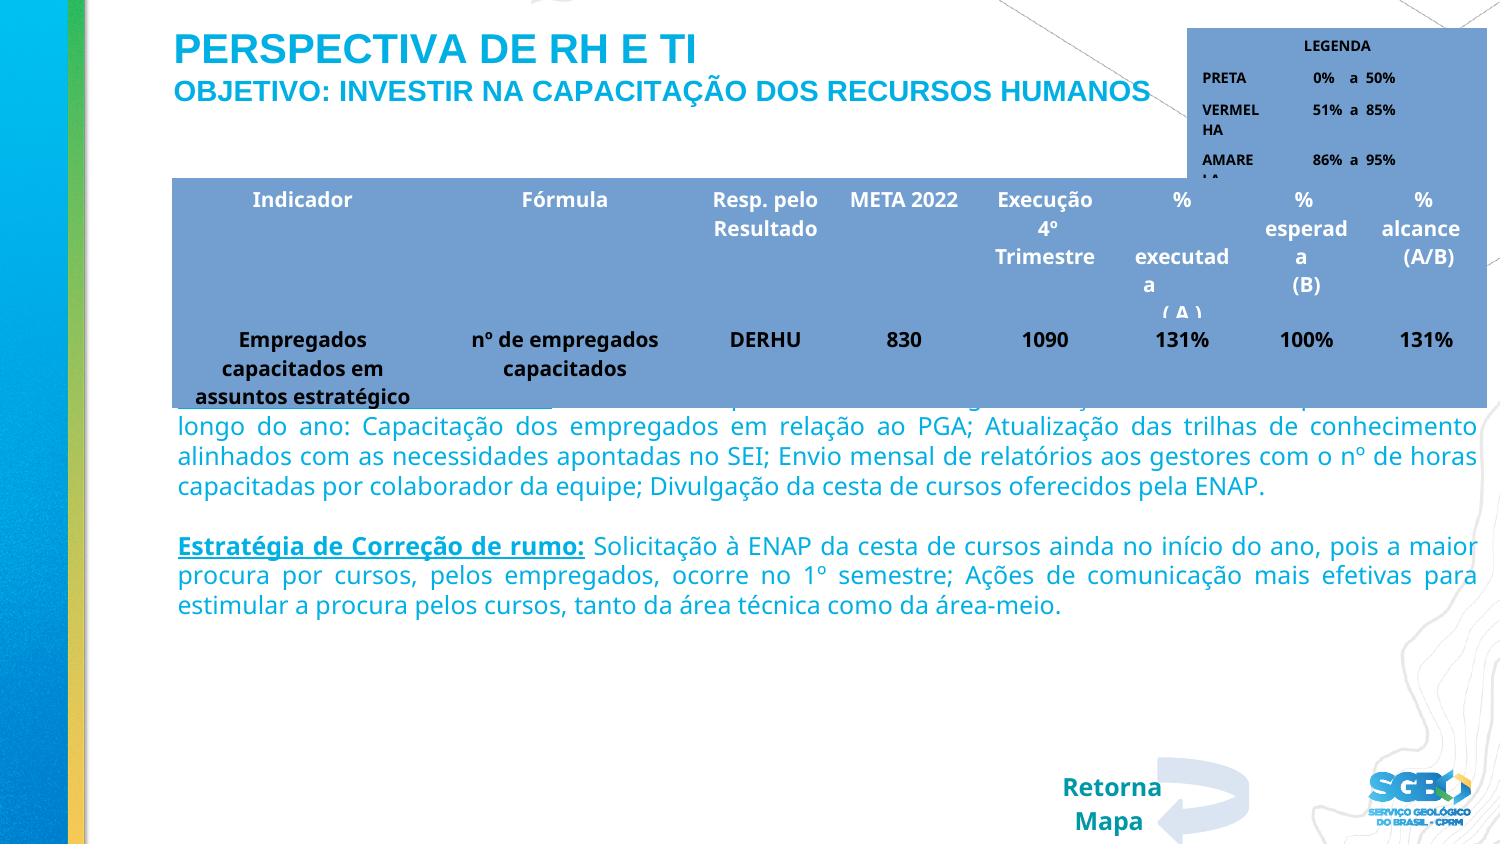

PERSPECTIVA DE RH E TI
OBJETIVO: INVESTIR NA CAPACITAÇÃO DOS RECURSOS HUMANOS
PERSPECTIVA DE VALOR PARA CLIENTES E USUÁRIOS
| LEGENDA | | |
| --- | --- | --- |
| PRETA | 0% a 50% | |
| VERMELHA | 51% a 85% | |
| AMARELA | 86% a 95% | |
| VERDE | 96% a 100% | |
| Indicador | Fórmula | Resp. pelo Resultado | META 2022 | Execução 4º Trimestre | % executada ( A ) | % esperada (B) | % alcance (A/B) |
| --- | --- | --- | --- | --- | --- | --- | --- |
| Empregados capacitados em assuntos estratégico | nº de empregados capacitados | DERHU | 830 | 1090 | 131% | 100% | 131% |
Causa do Desvio do Indicador: O bom desempenho se deve as seguintes ações estabelecidas pelo DERHU ao longo do ano: Capacitação dos empregados em relação ao PGA; Atualização das trilhas de conhecimento alinhados com as necessidades apontadas no SEI; Envio mensal de relatórios aos gestores com o nº de horas capacitadas por colaborador da equipe; Divulgação da cesta de cursos oferecidos pela ENAP.
Estratégia de Correção de rumo: Solicitação à ENAP da cesta de cursos ainda no início do ano, pois a maior procura por cursos, pelos empregados, ocorre no 1º semestre; Ações de comunicação mais efetivas para estimular a procura pelos cursos, tanto da área técnica como da área-meio.
Retorna Mapa